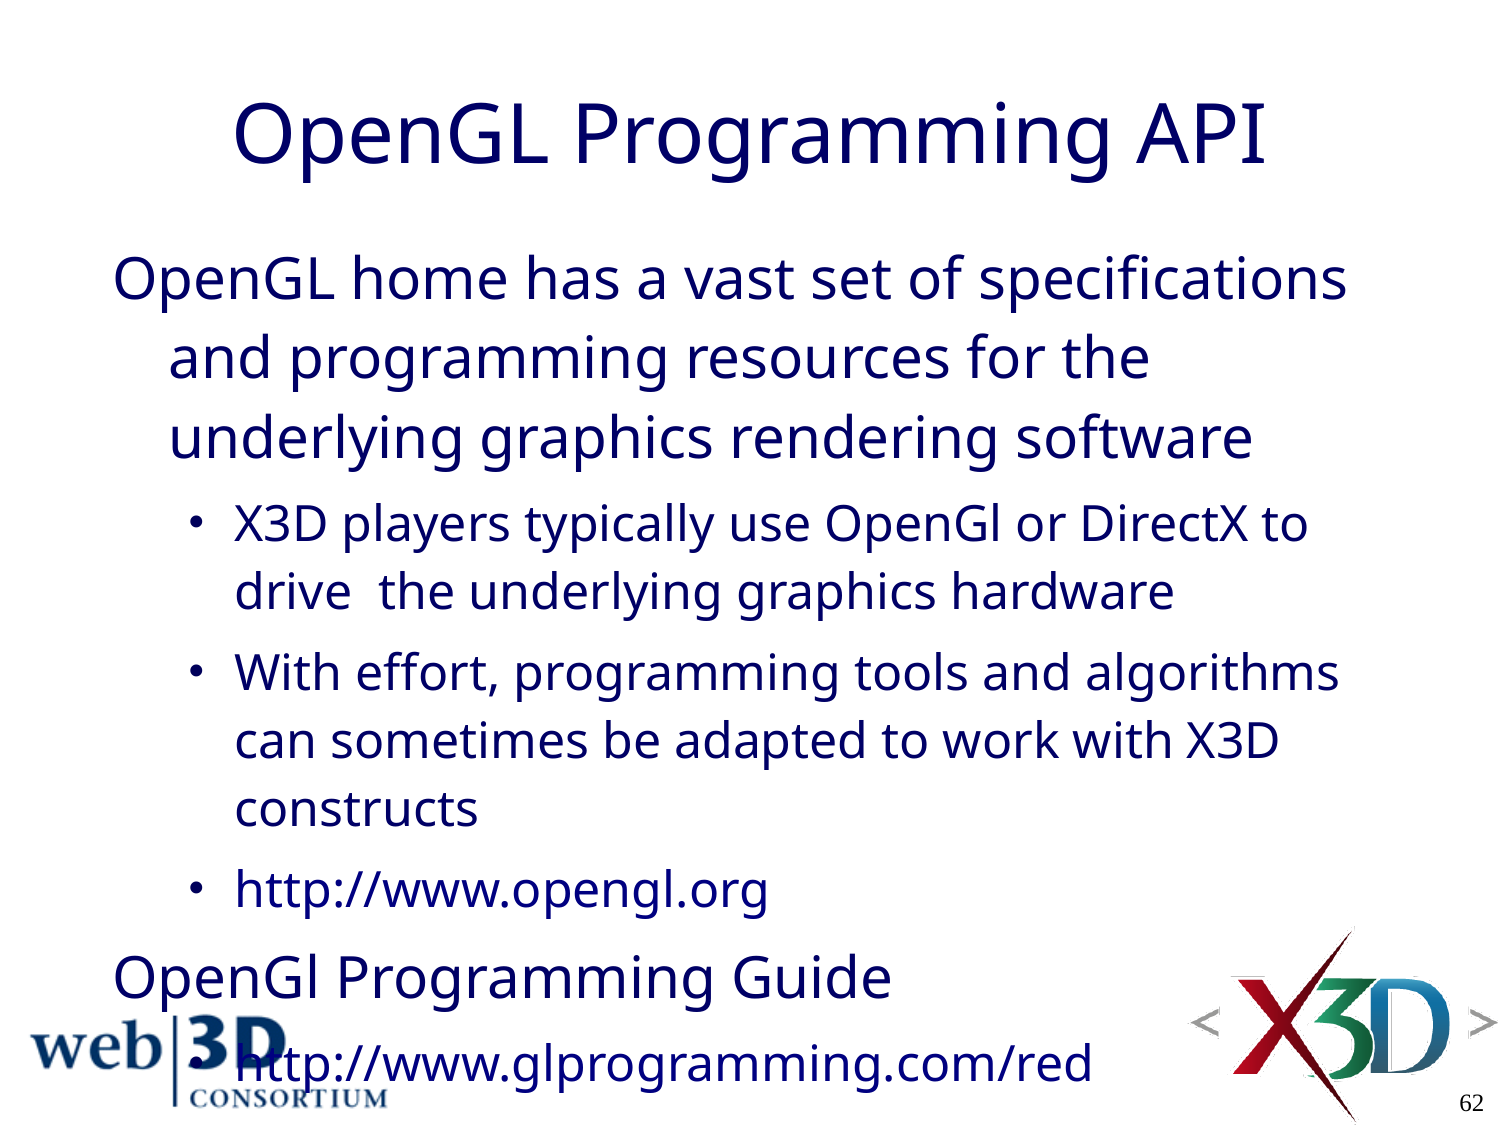

# OpenGL Programming API
OpenGL home has a vast set of specifications and programming resources for the underlying graphics rendering software
X3D players typically use OpenGl or DirectX to drive the underlying graphics hardware
With effort, programming tools and algorithms can sometimes be adapted to work with X3D constructs
http://www.opengl.org
OpenGl Programming Guide
http://www.glprogramming.com/red